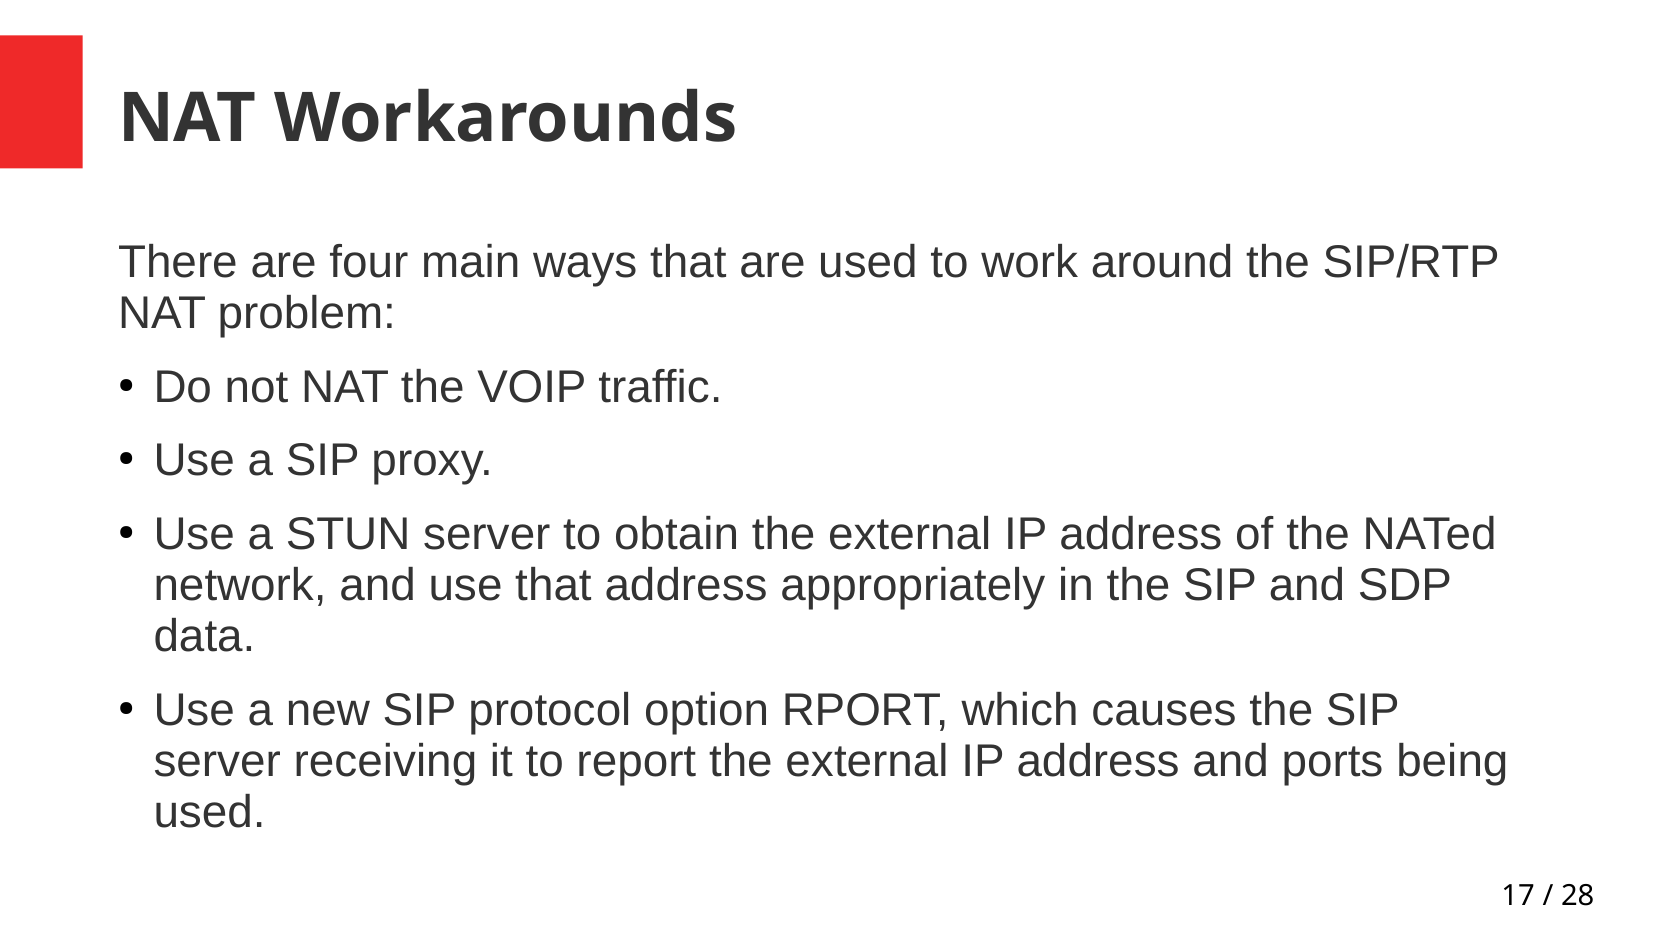

# NAT Workarounds
There are four main ways that are used to work around the SIP/RTP NAT problem:
Do not NAT the VOIP traffic.
Use a SIP proxy.
Use a STUN server to obtain the external IP address of the NATed network, and use that address appropriately in the SIP and SDP data.
Use a new SIP protocol option RPORT, which causes the SIP server receiving it to report the external IP address and ports being used.
17